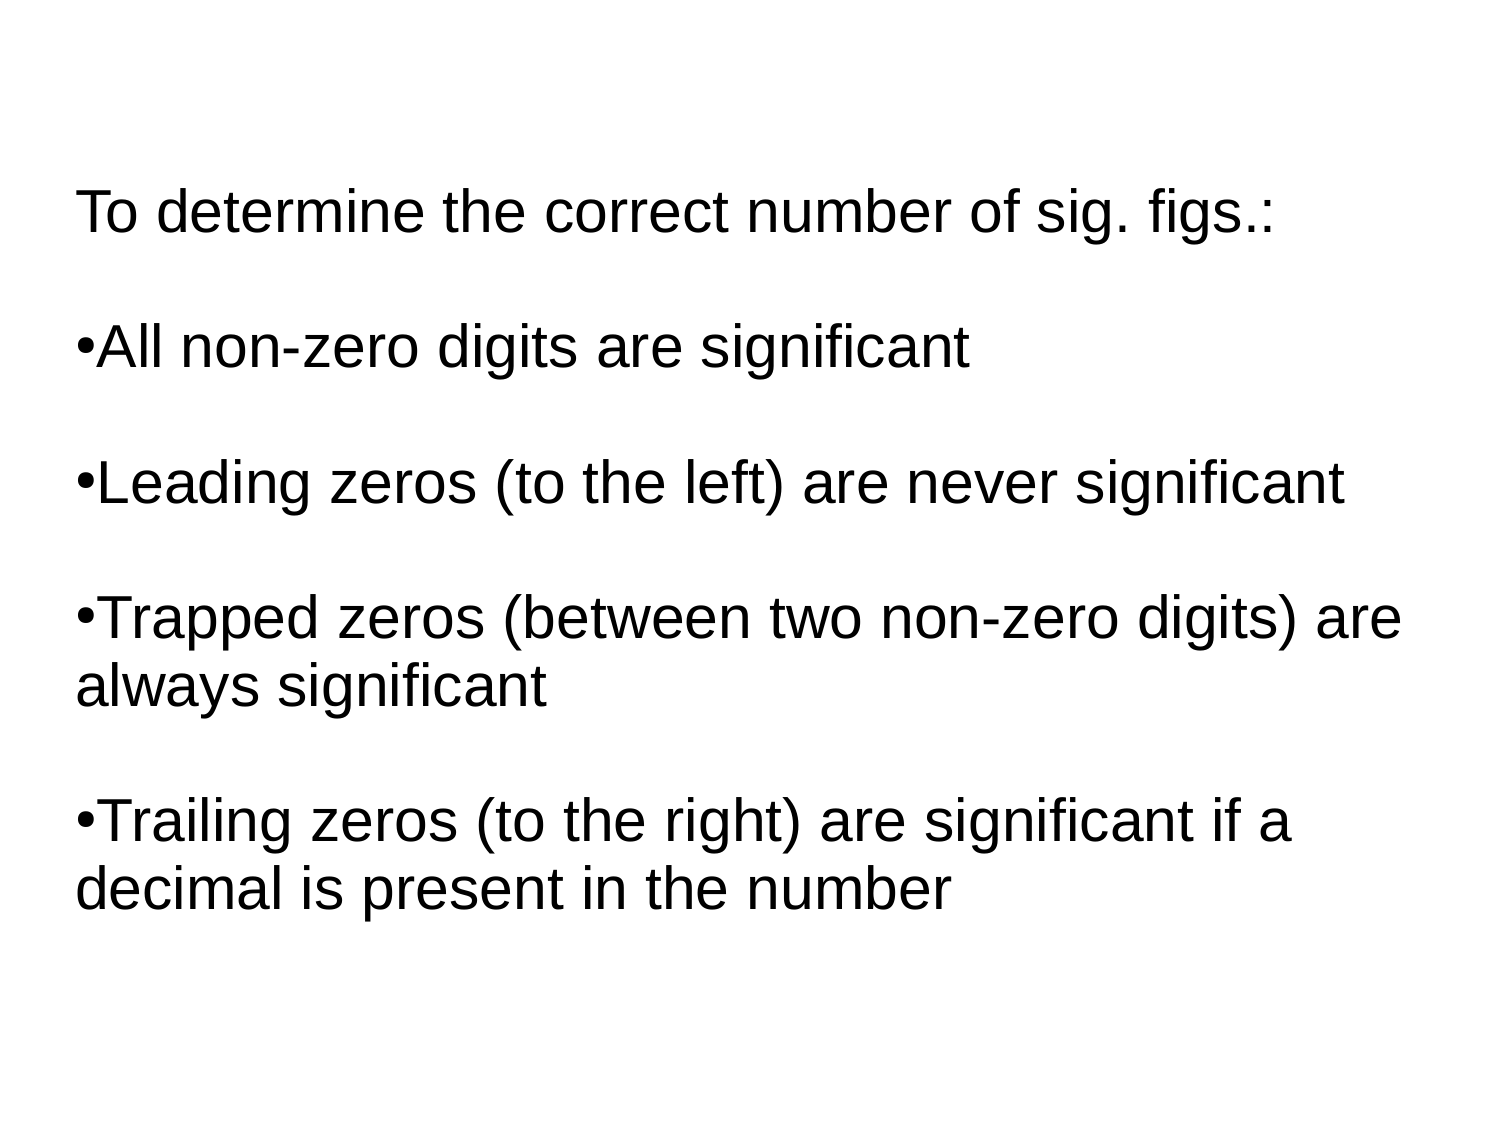

# To determine the correct number of sig. figs.:
All non-zero digits are significant
Leading zeros (to the left) are never significant
Trapped zeros (between two non-zero digits) are always significant
Trailing zeros (to the right) are significant if a decimal is present in the number